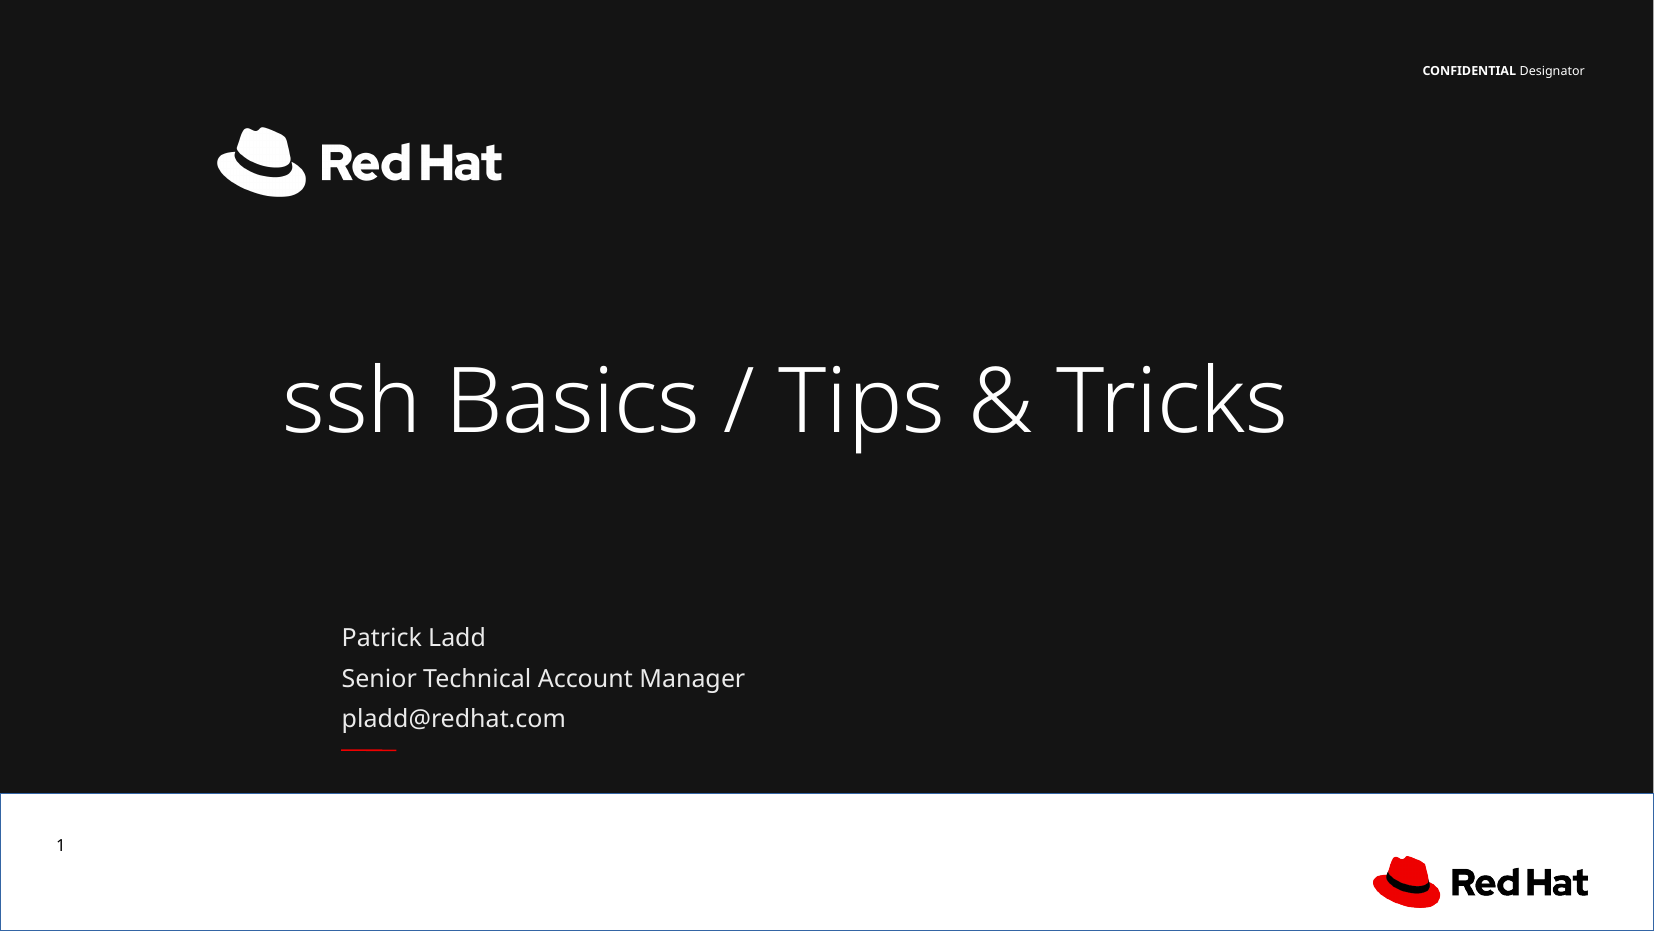

CONFIDENTIAL Designator
# ssh Basics / Tips & Tricks
Patrick Ladd
Senior Technical Account Manager
pladd@redhat.com
1